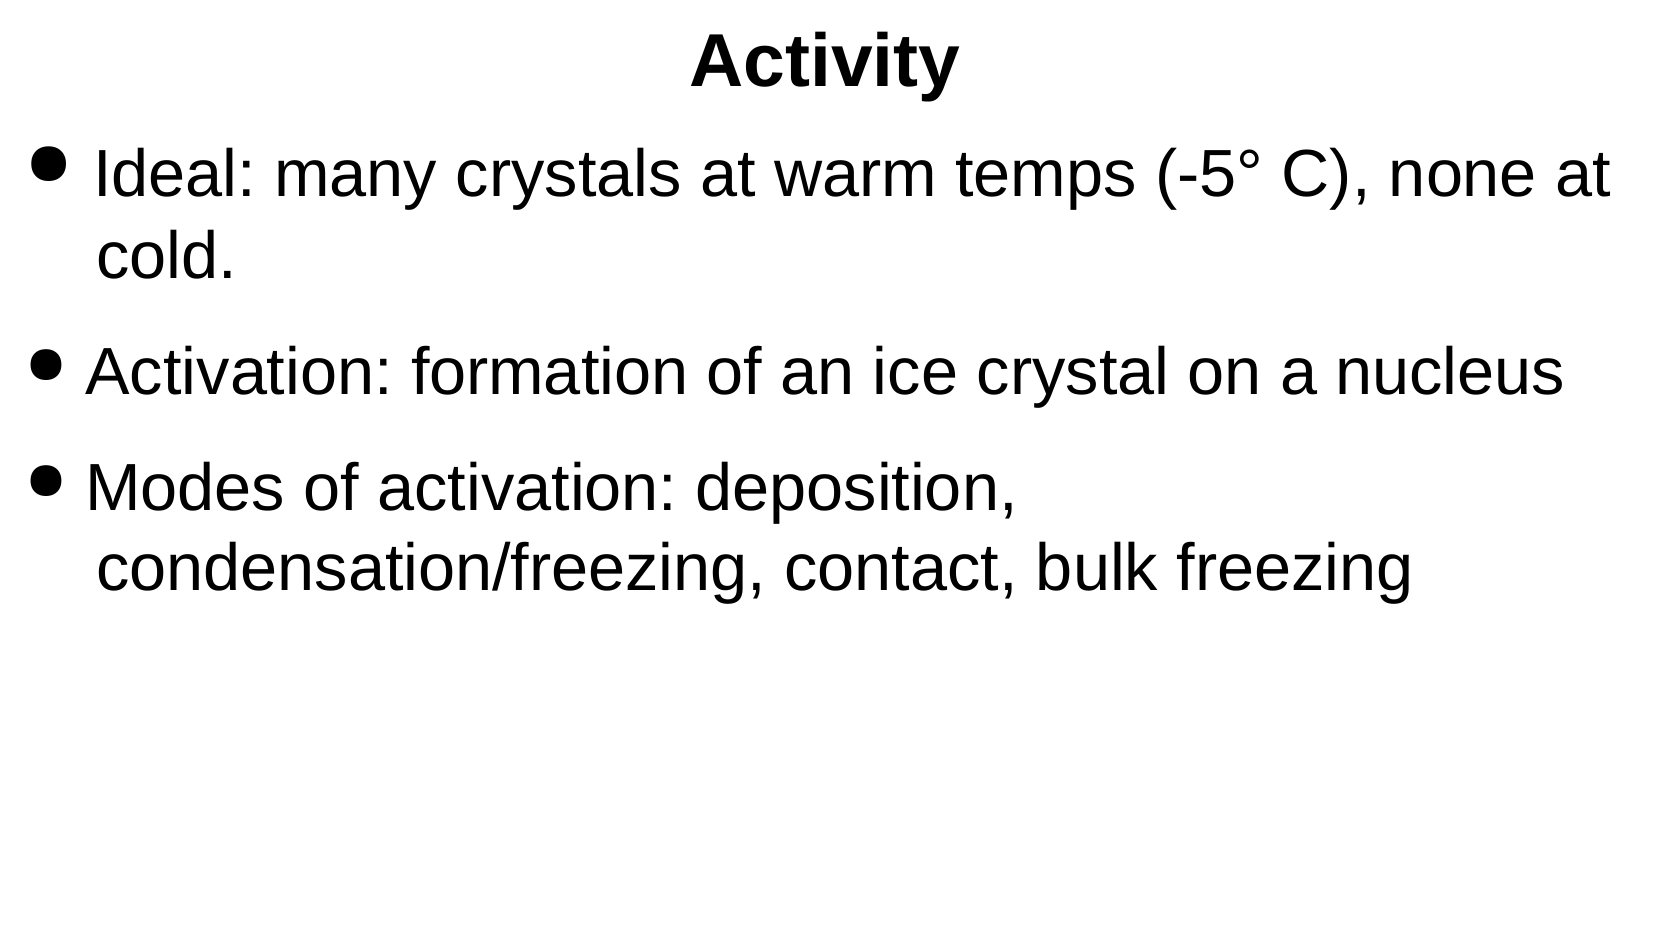

# Activity
 Ideal: many crystals at warm temps (-5° C), none at cold.
 Activation: formation of an ice crystal on a nucleus
 Modes of activation: deposition, condensation/freezing, contact, bulk freezing